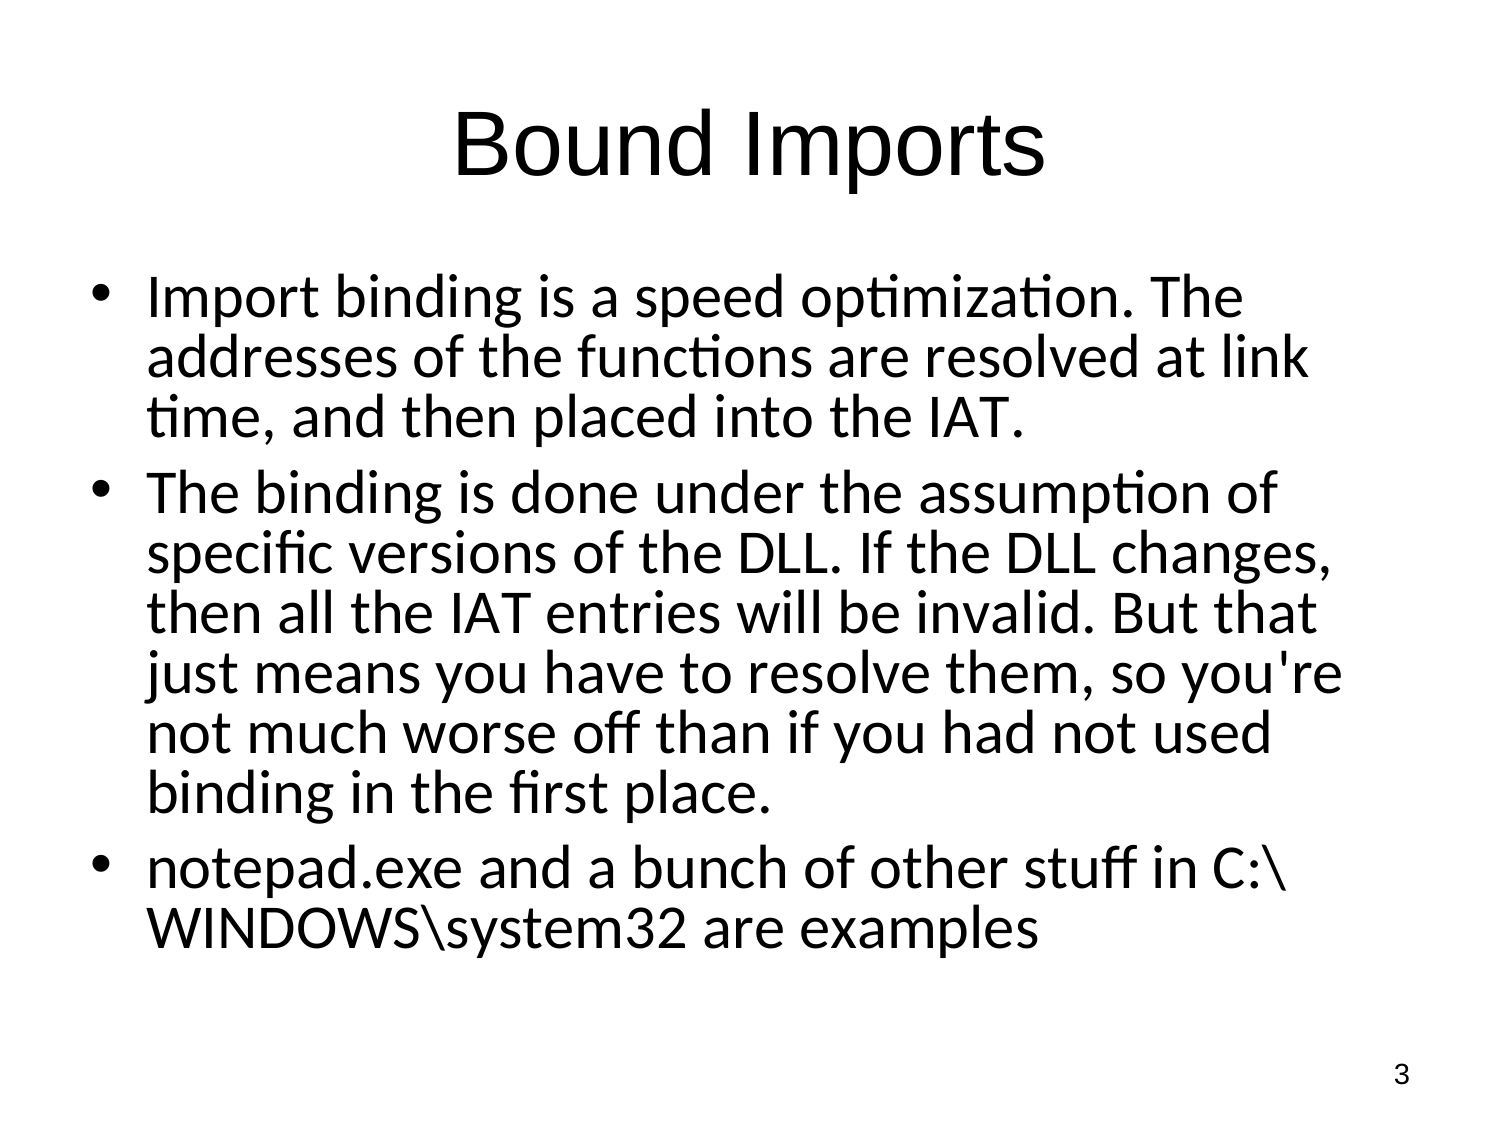

# Bound Imports
Import binding is a speed optimization. The addresses of the functions are resolved at link time, and then placed into the IAT.
The binding is done under the assumption of specific versions of the DLL. If the DLL changes, then all the IAT entries will be invalid. But that just means you have to resolve them, so you're not much worse off than if you had not used binding in the first place.
notepad.exe and a bunch of other stuff in C:\WINDOWS\system32 are examples